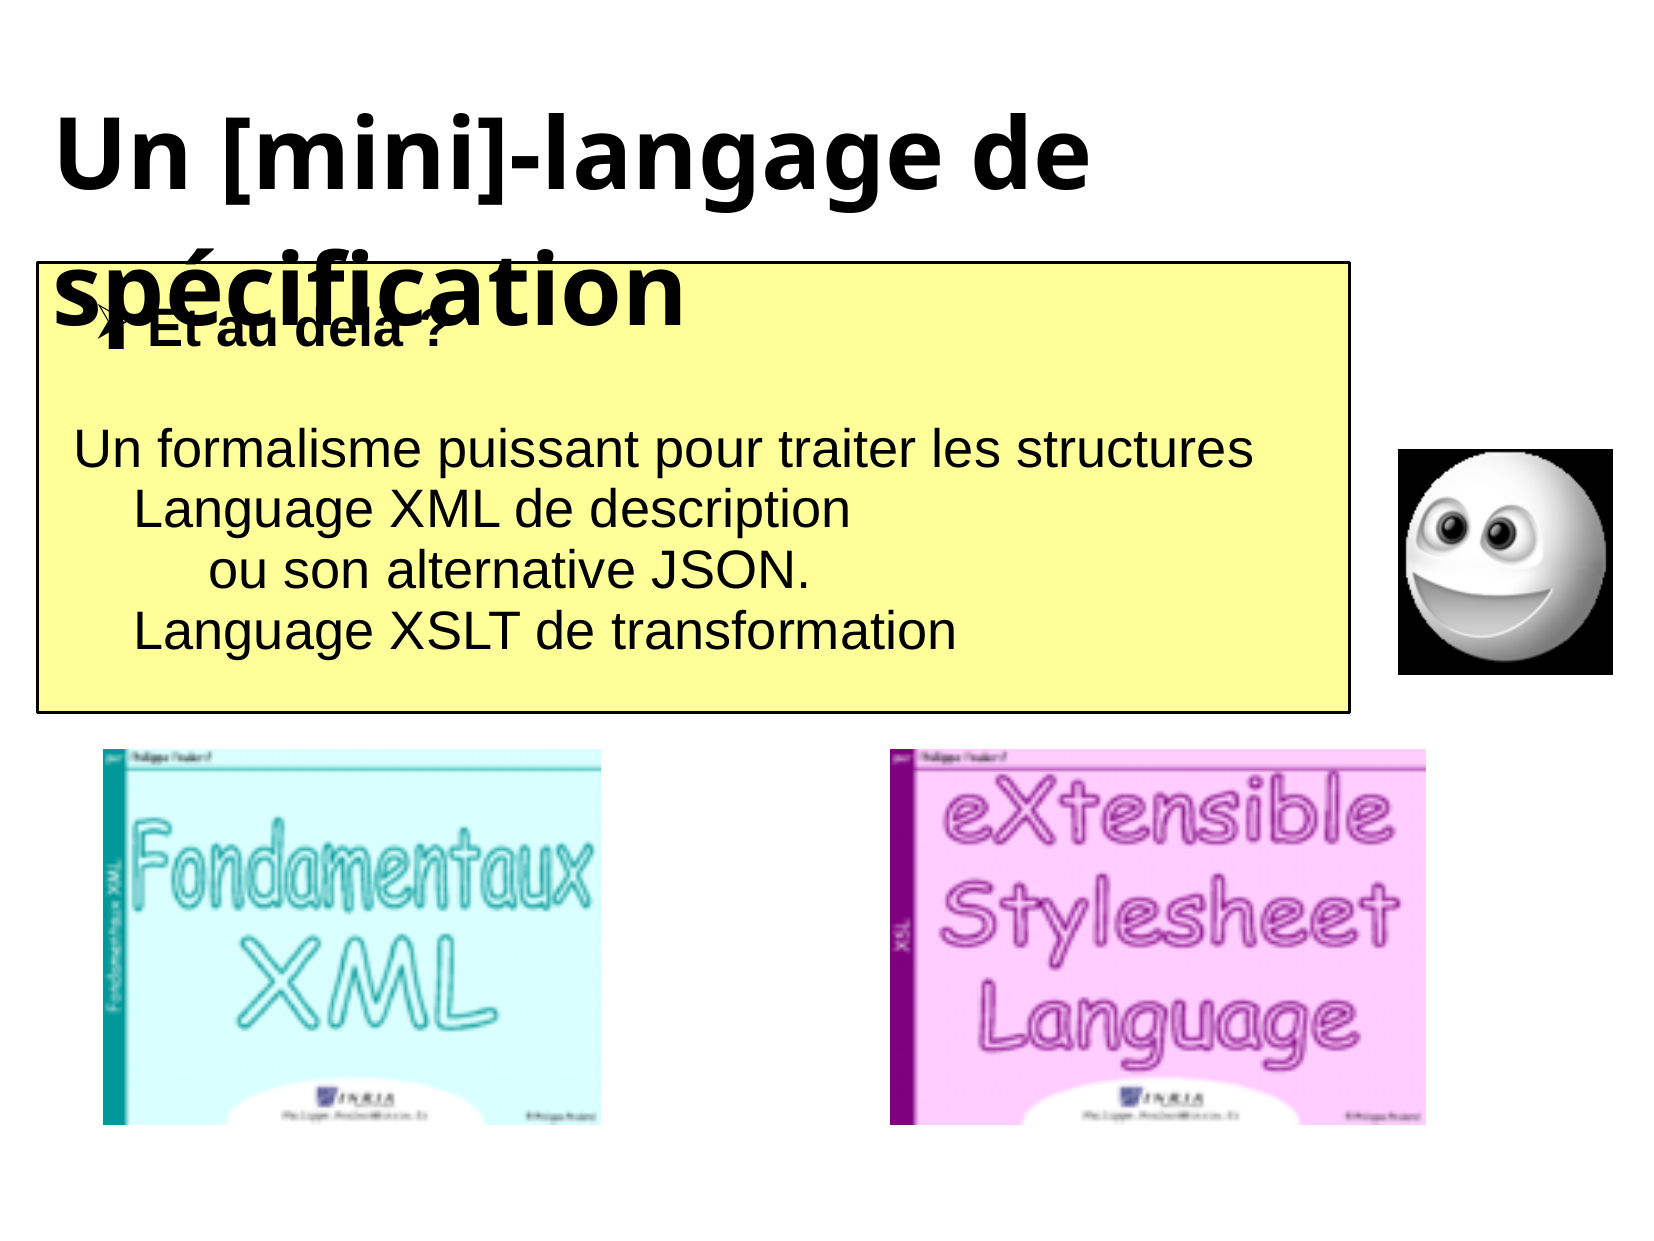

Un [mini]-langage de spécification
 Et au delà ?
 Un formalisme puissant pour traiter les structures
	Language XML de description
		ou son alternative JSON.
 Language XSLT de transformation